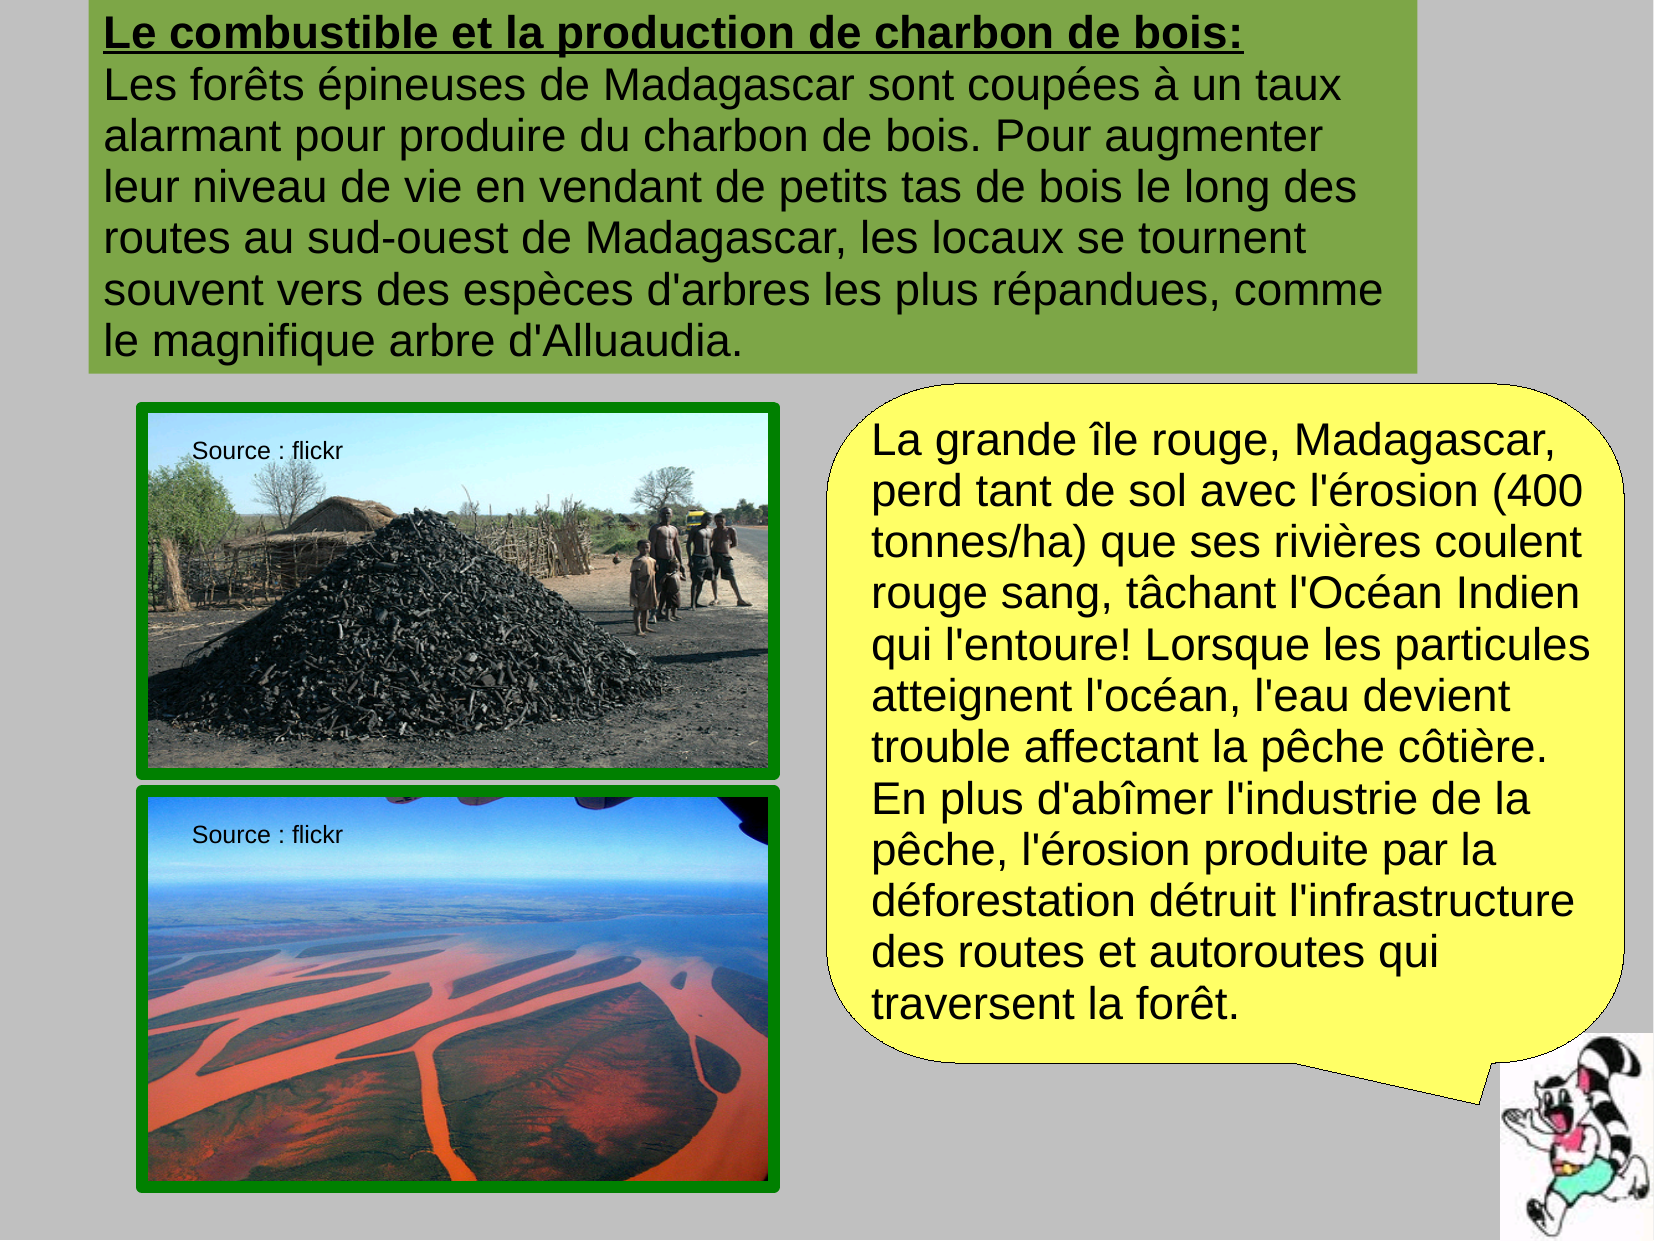

Le combustible et la production de charbon de bois:
Les forêts épineuses de Madagascar sont coupées à un taux alarmant pour produire du charbon de bois. Pour augmenter leur niveau de vie en vendant de petits tas de bois le long des routes au sud-ouest de Madagascar, les locaux se tournent souvent vers des espèces d'arbres les plus répandues, comme le magnifique arbre d'Alluaudia.
La grande île rouge, Madagascar, perd tant de sol avec l'érosion (400 tonnes/ha) que ses rivières coulent rouge sang, tâchant l'Océan Indien qui l'entoure! Lorsque les particules atteignent l'océan, l'eau devient trouble affectant la pêche côtière. En plus d'abîmer l'industrie de la pêche, l'érosion produite par la déforestation détruit l'infrastructure des routes et autoroutes qui traversent la forêt.
Source : flickr
Source : flickr